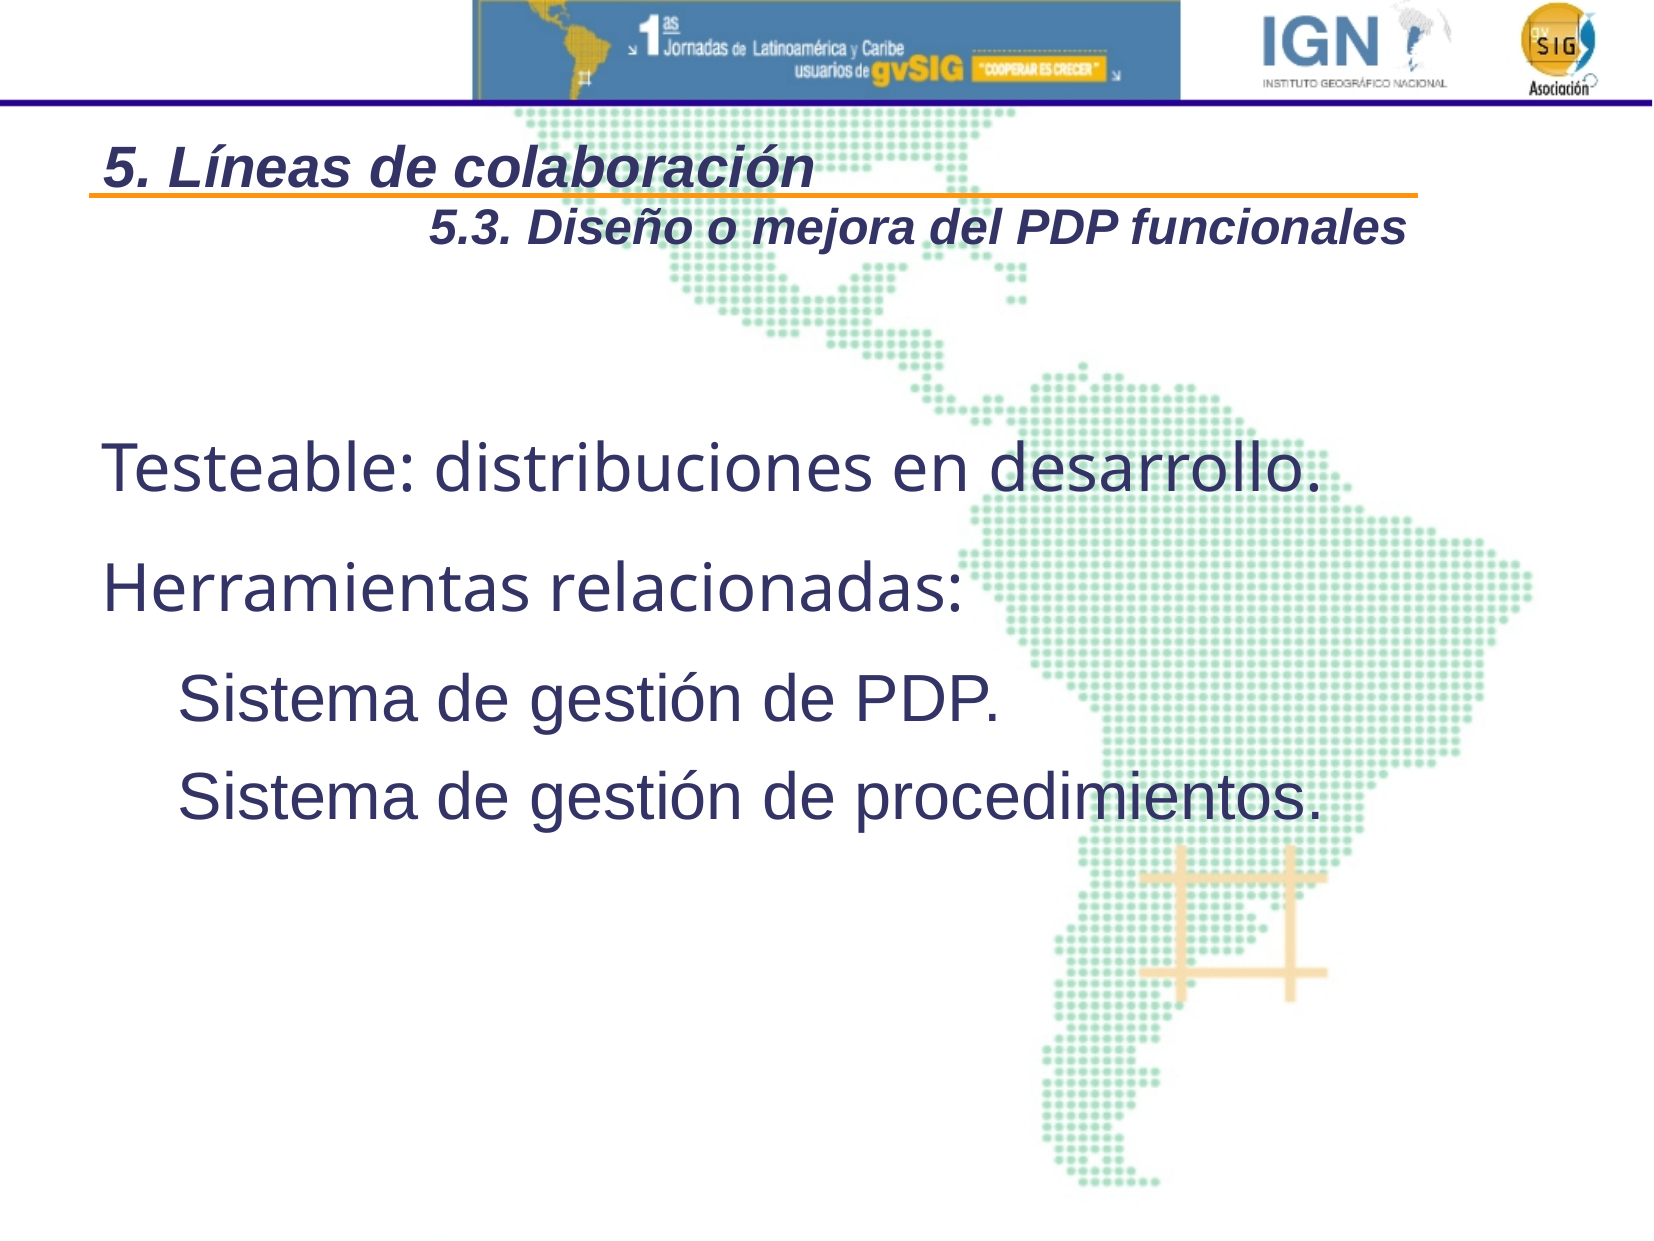

5. Líneas de colaboración
5.3. Diseño o mejora del PDP funcionales
# Testeable: distribuciones en desarrollo.
Herramientas relacionadas:
Sistema de gestión de PDP.
Sistema de gestión de procedimientos.